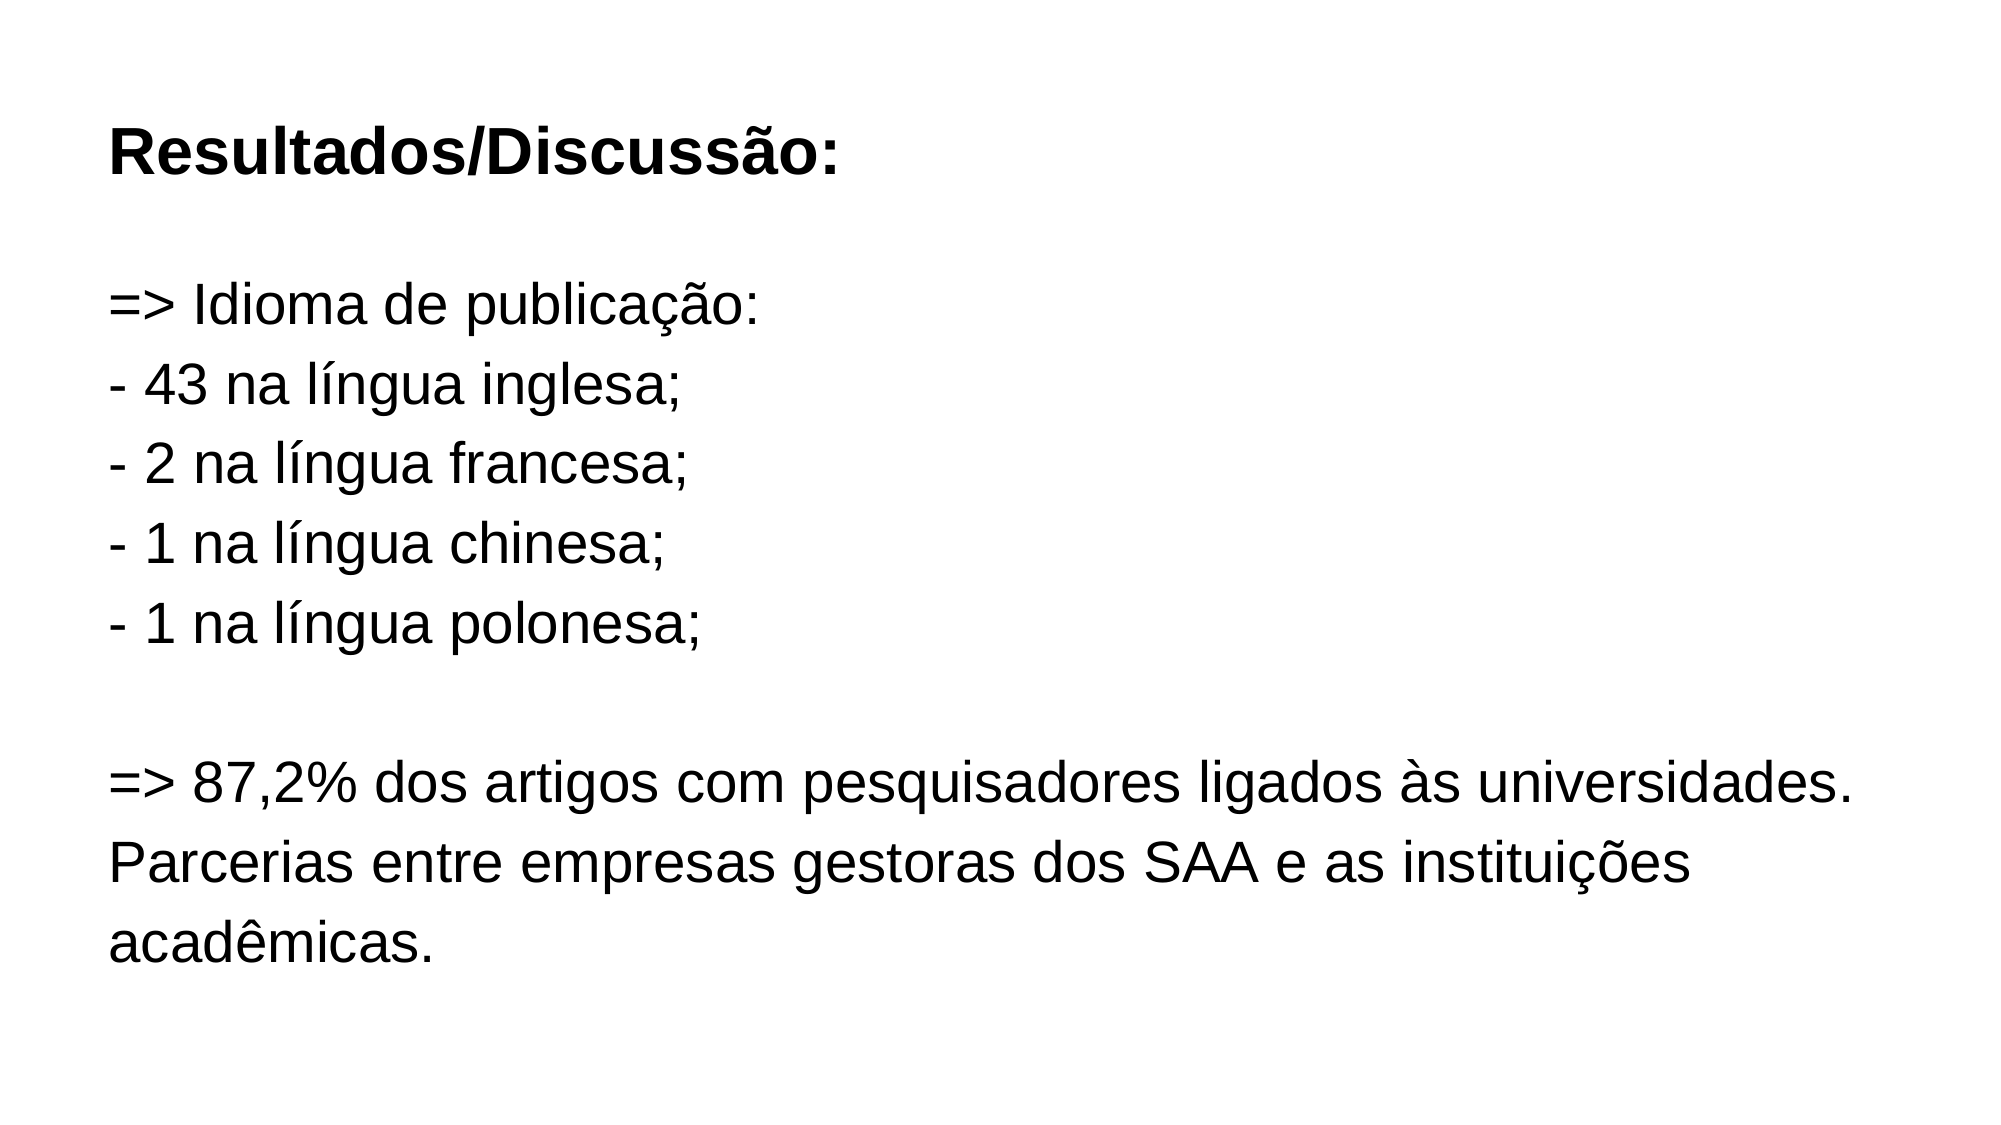

# Resultados/Discussão: => Idioma de publicação: - 43 na língua inglesa; - 2 na língua francesa; - 1 na língua chinesa; - 1 na língua polonesa; => 87,2% dos artigos com pesquisadores ligados às universidades. Parcerias entre empresas gestoras dos SAA e as instituições acadêmicas.